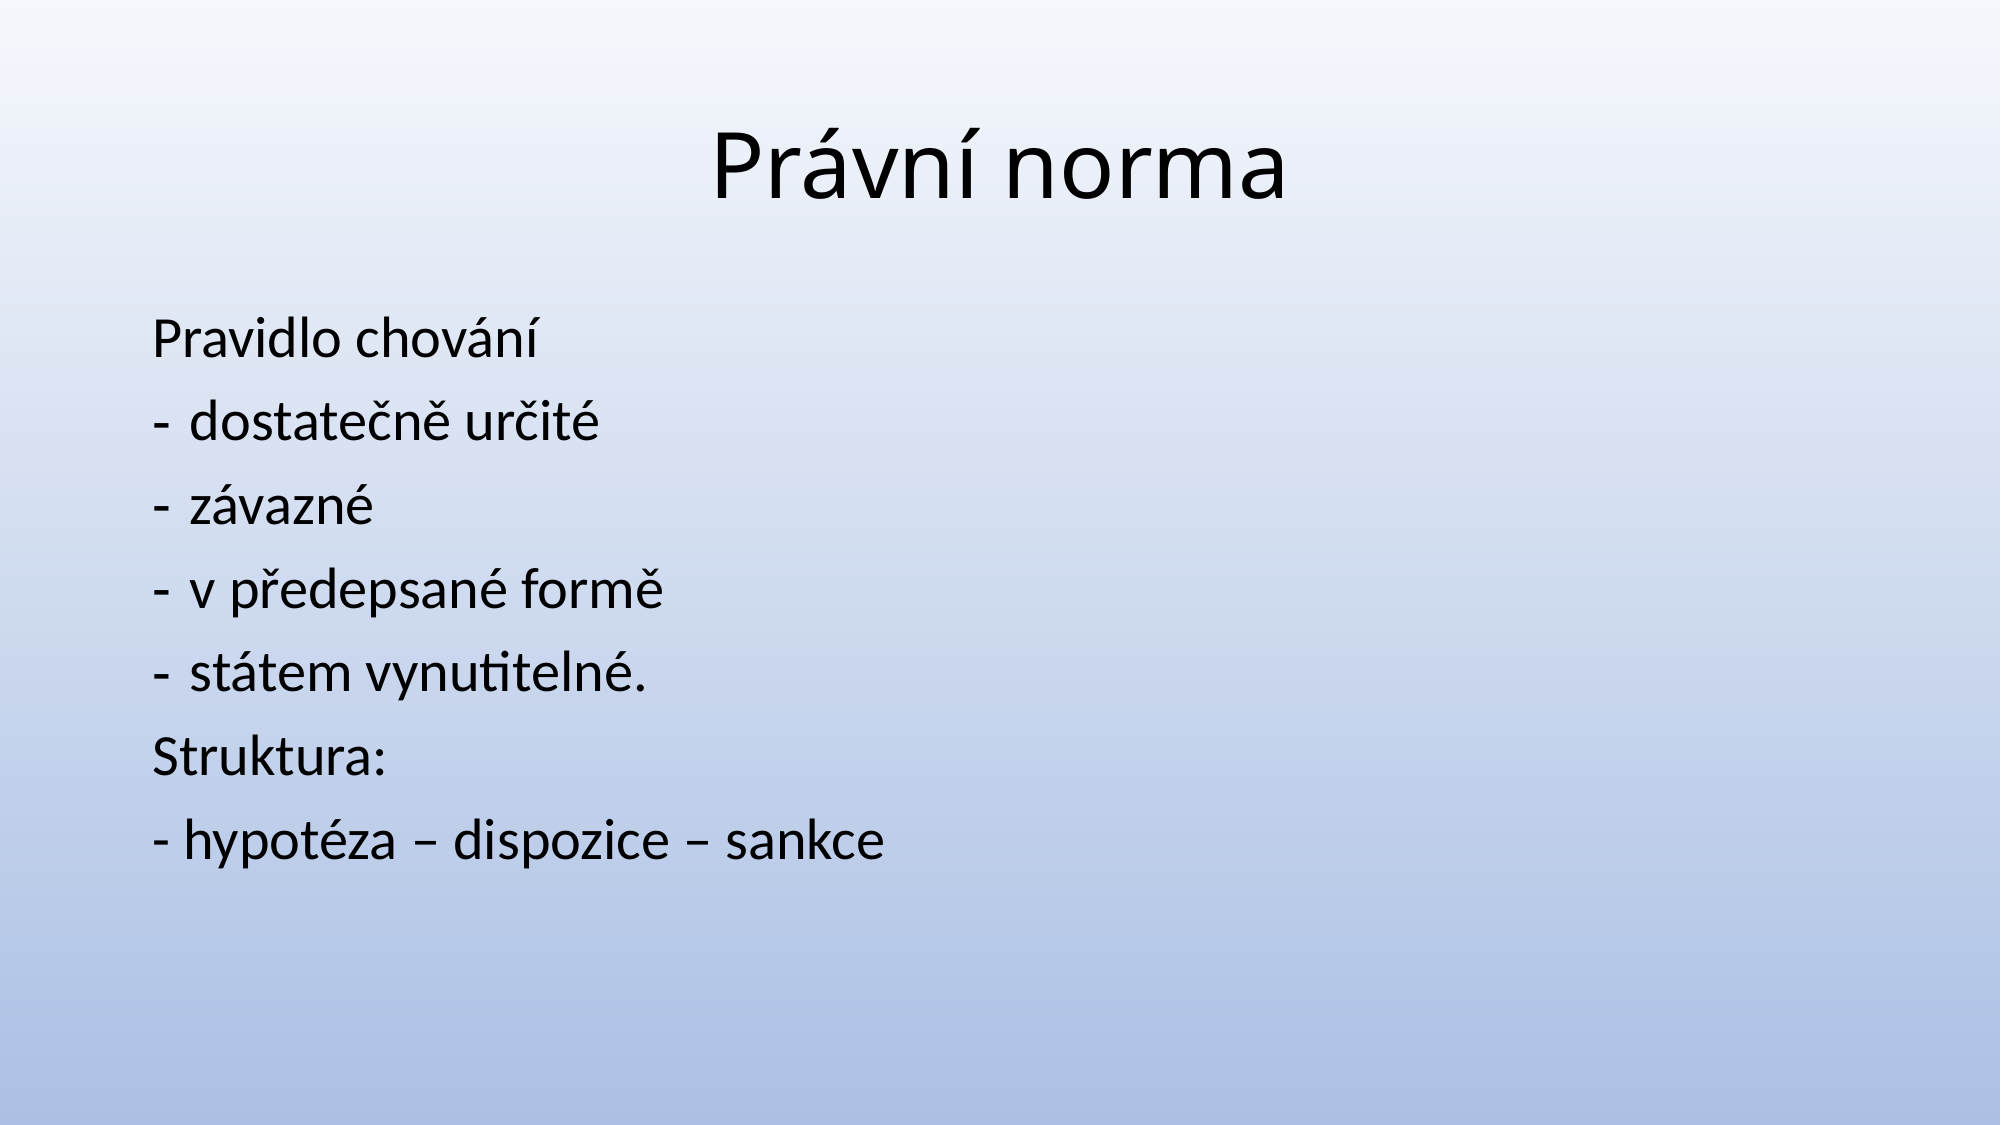

# Právní norma
Pravidlo chování
dostatečně určité
závazné
v předepsané formě
státem vynutitelné.
Struktura:
- hypotéza – dispozice – sankce